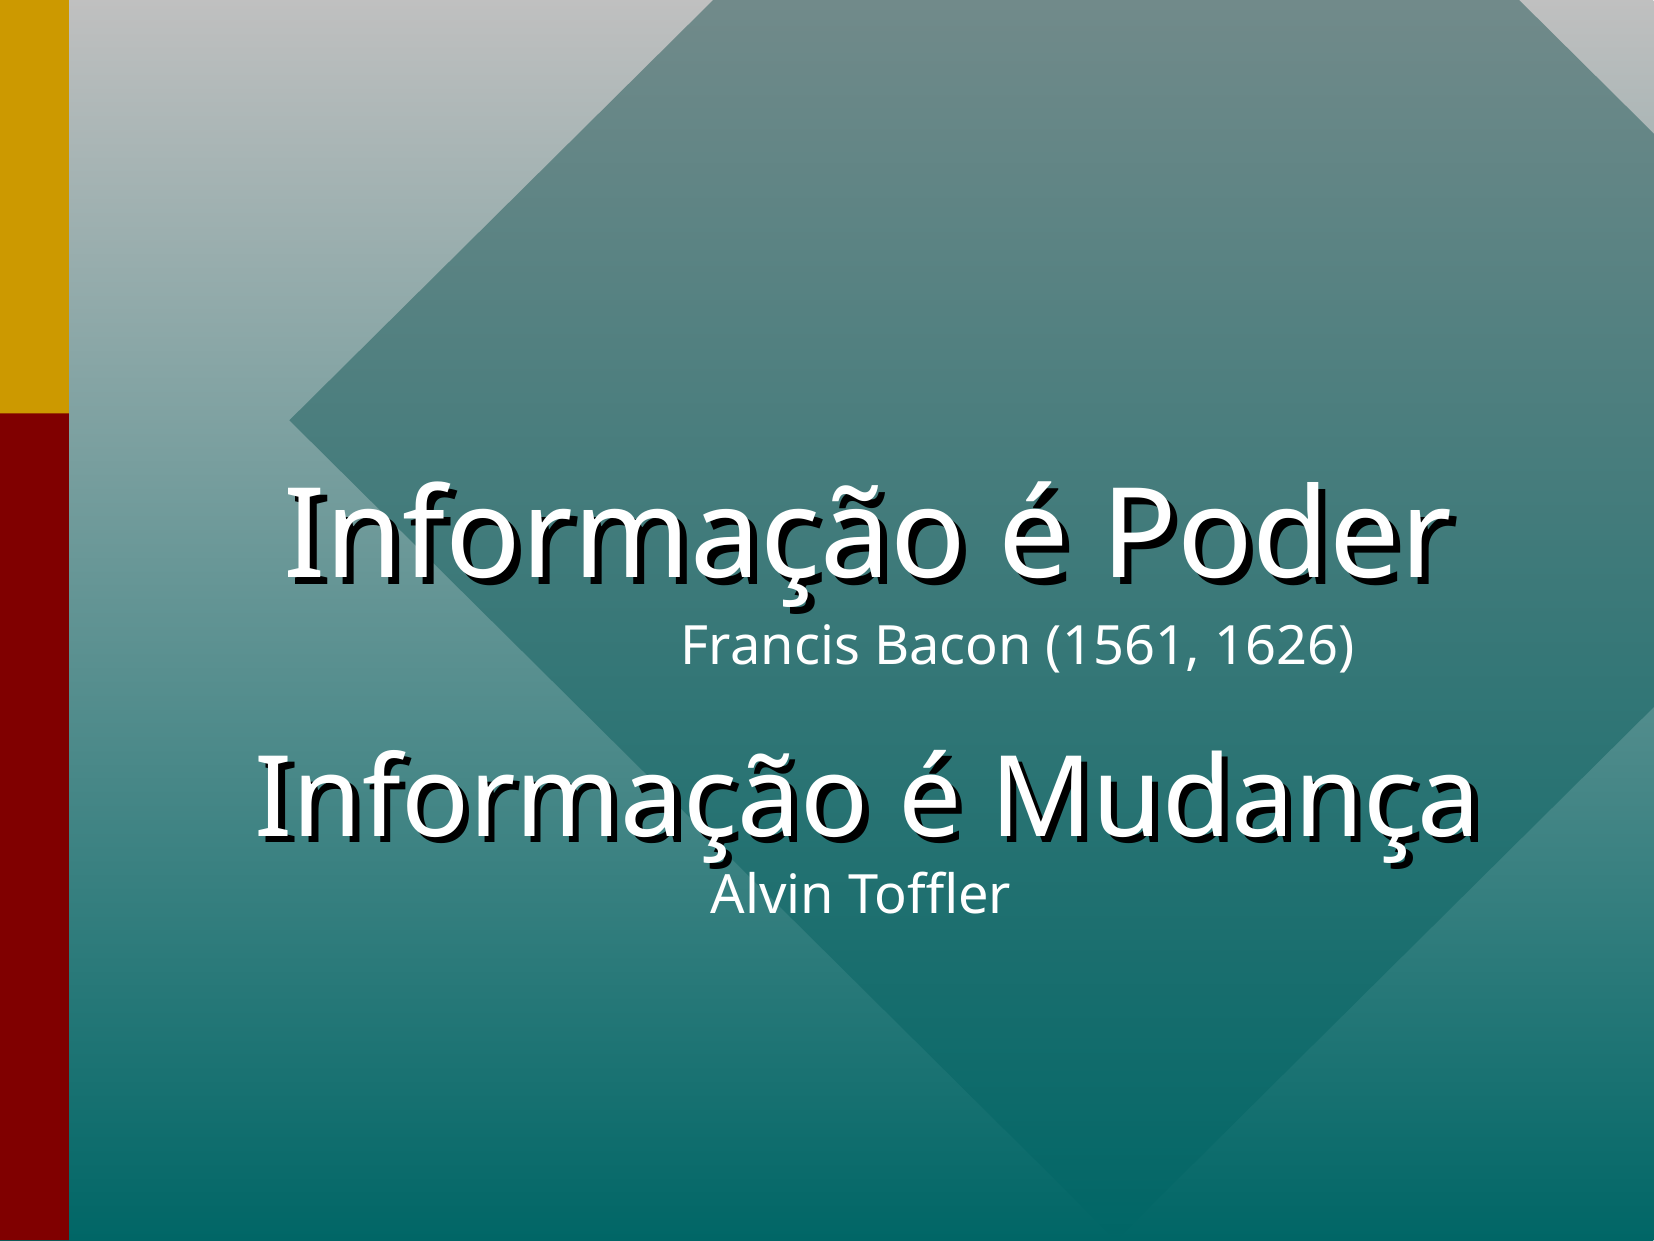

# Informação é Poder Francis Bacon (1561, 1626)
Informação é Mudança
Alvin Toffler